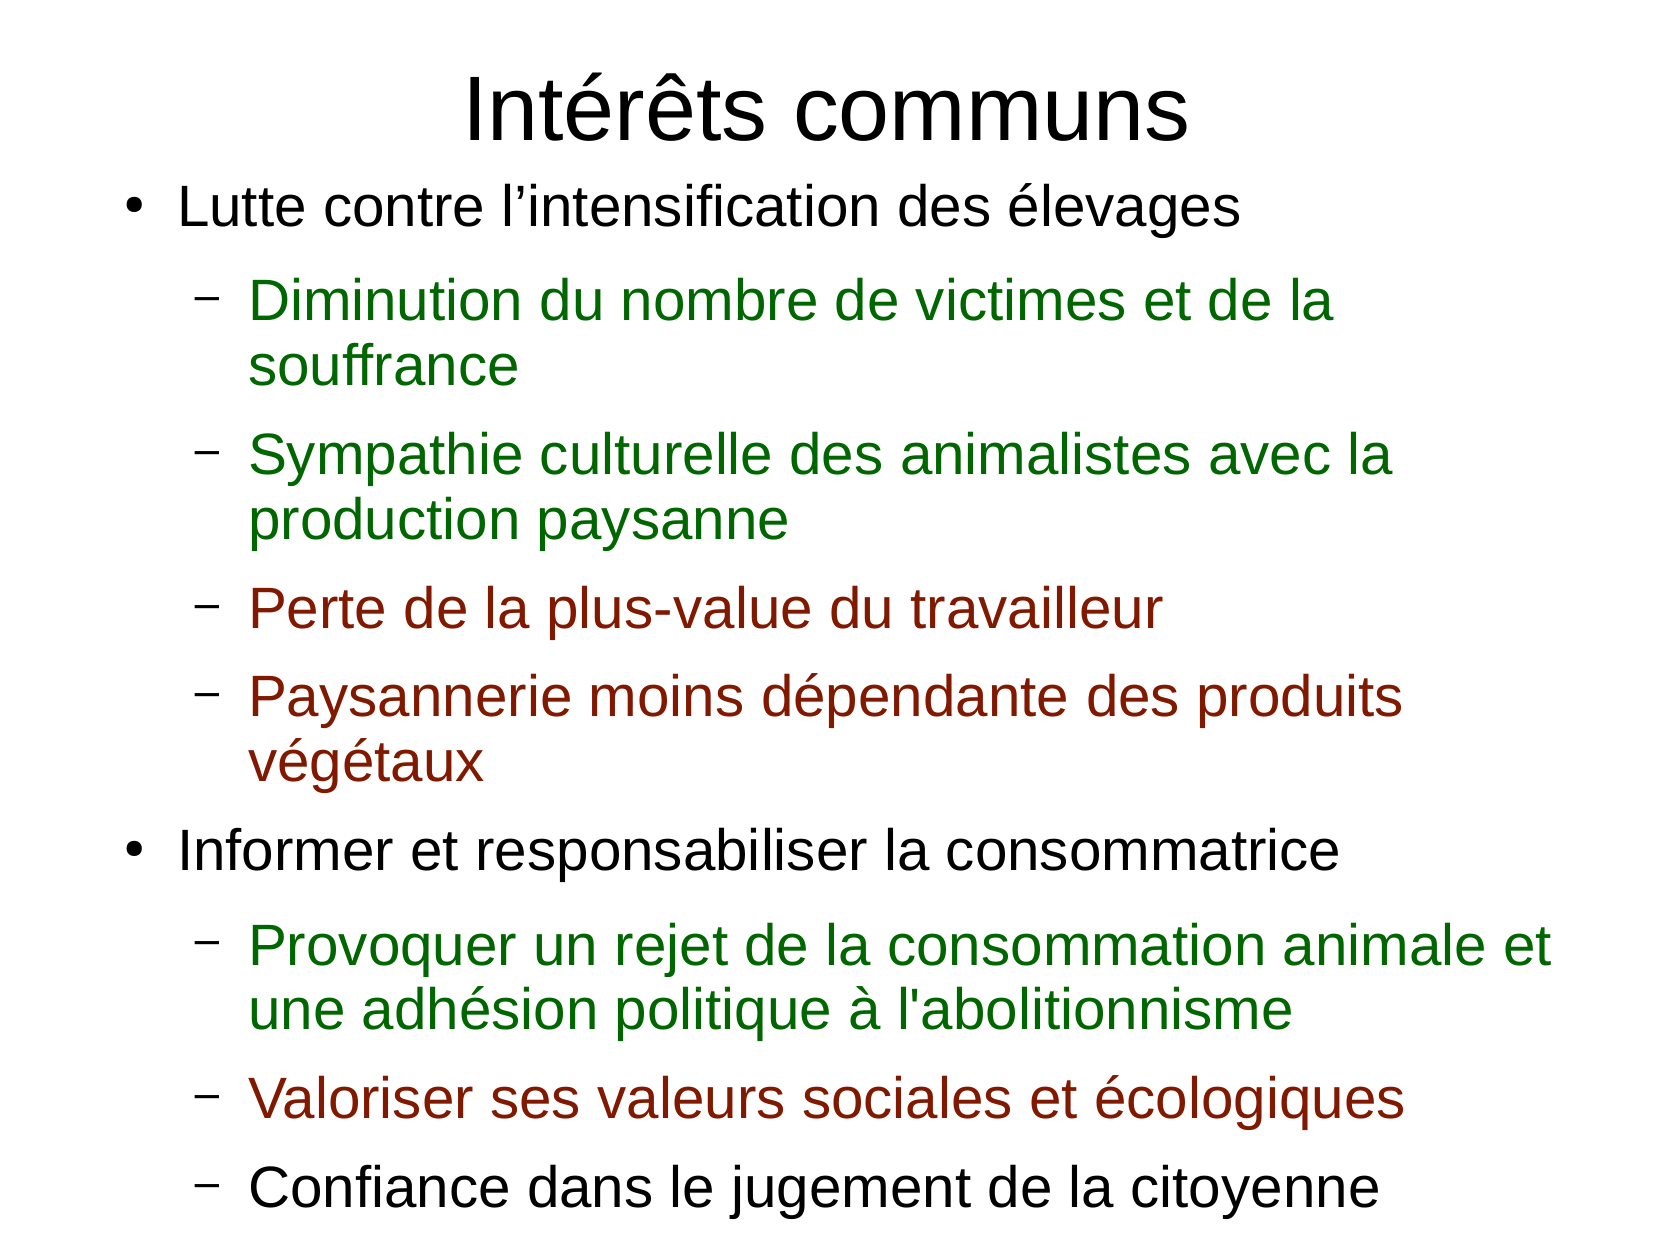

# Intérêts communs
Lutte contre l’intensification des élevages
Diminution du nombre de victimes et de la souffrance
Sympathie culturelle des animalistes avec la production paysanne
Perte de la plus-value du travailleur
Paysannerie moins dépendante des produits végétaux
Informer et responsabiliser la consommatrice
Provoquer un rejet de la consommation animale et une adhésion politique à l'abolitionnisme
Valoriser ses valeurs sociales et écologiques
Confiance dans le jugement de la citoyenne